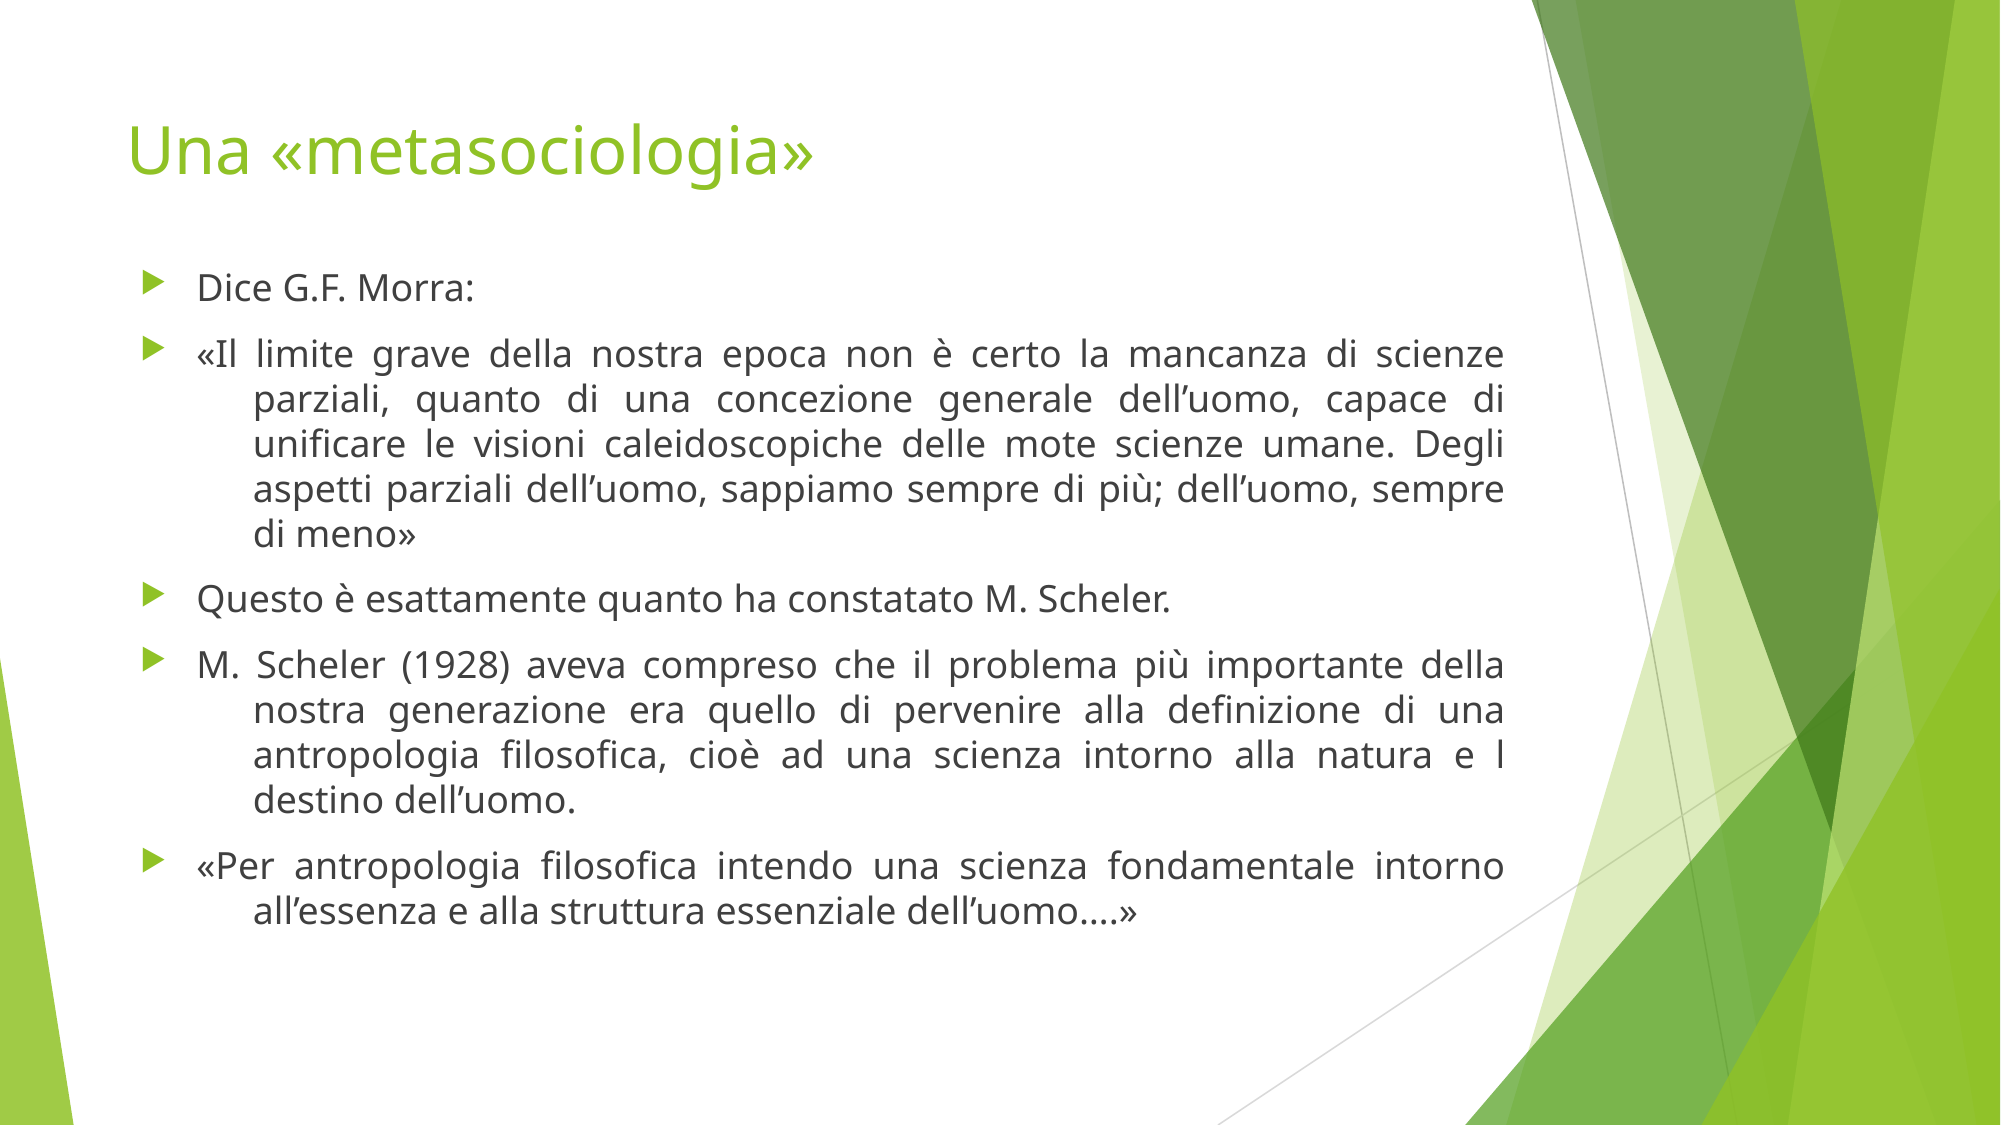

# Una «metasociologia»
Dice G.F. Morra:
«Il limite grave della nostra epoca non è certo la mancanza di scienze parziali, quanto di una concezione generale dell’uomo, capace di unificare le visioni caleidoscopiche delle mote scienze umane. Degli aspetti parziali dell’uomo, sappiamo sempre di più; dell’uomo, sempre di meno»
Questo è esattamente quanto ha constatato M. Scheler.
M. Scheler (1928) aveva compreso che il problema più importante della nostra generazione era quello di pervenire alla definizione di una antropologia filosofica, cioè ad una scienza intorno alla natura e l destino dell’uomo.
«Per antropologia filosofica intendo una scienza fondamentale intorno all’essenza e alla struttura essenziale dell’uomo….»